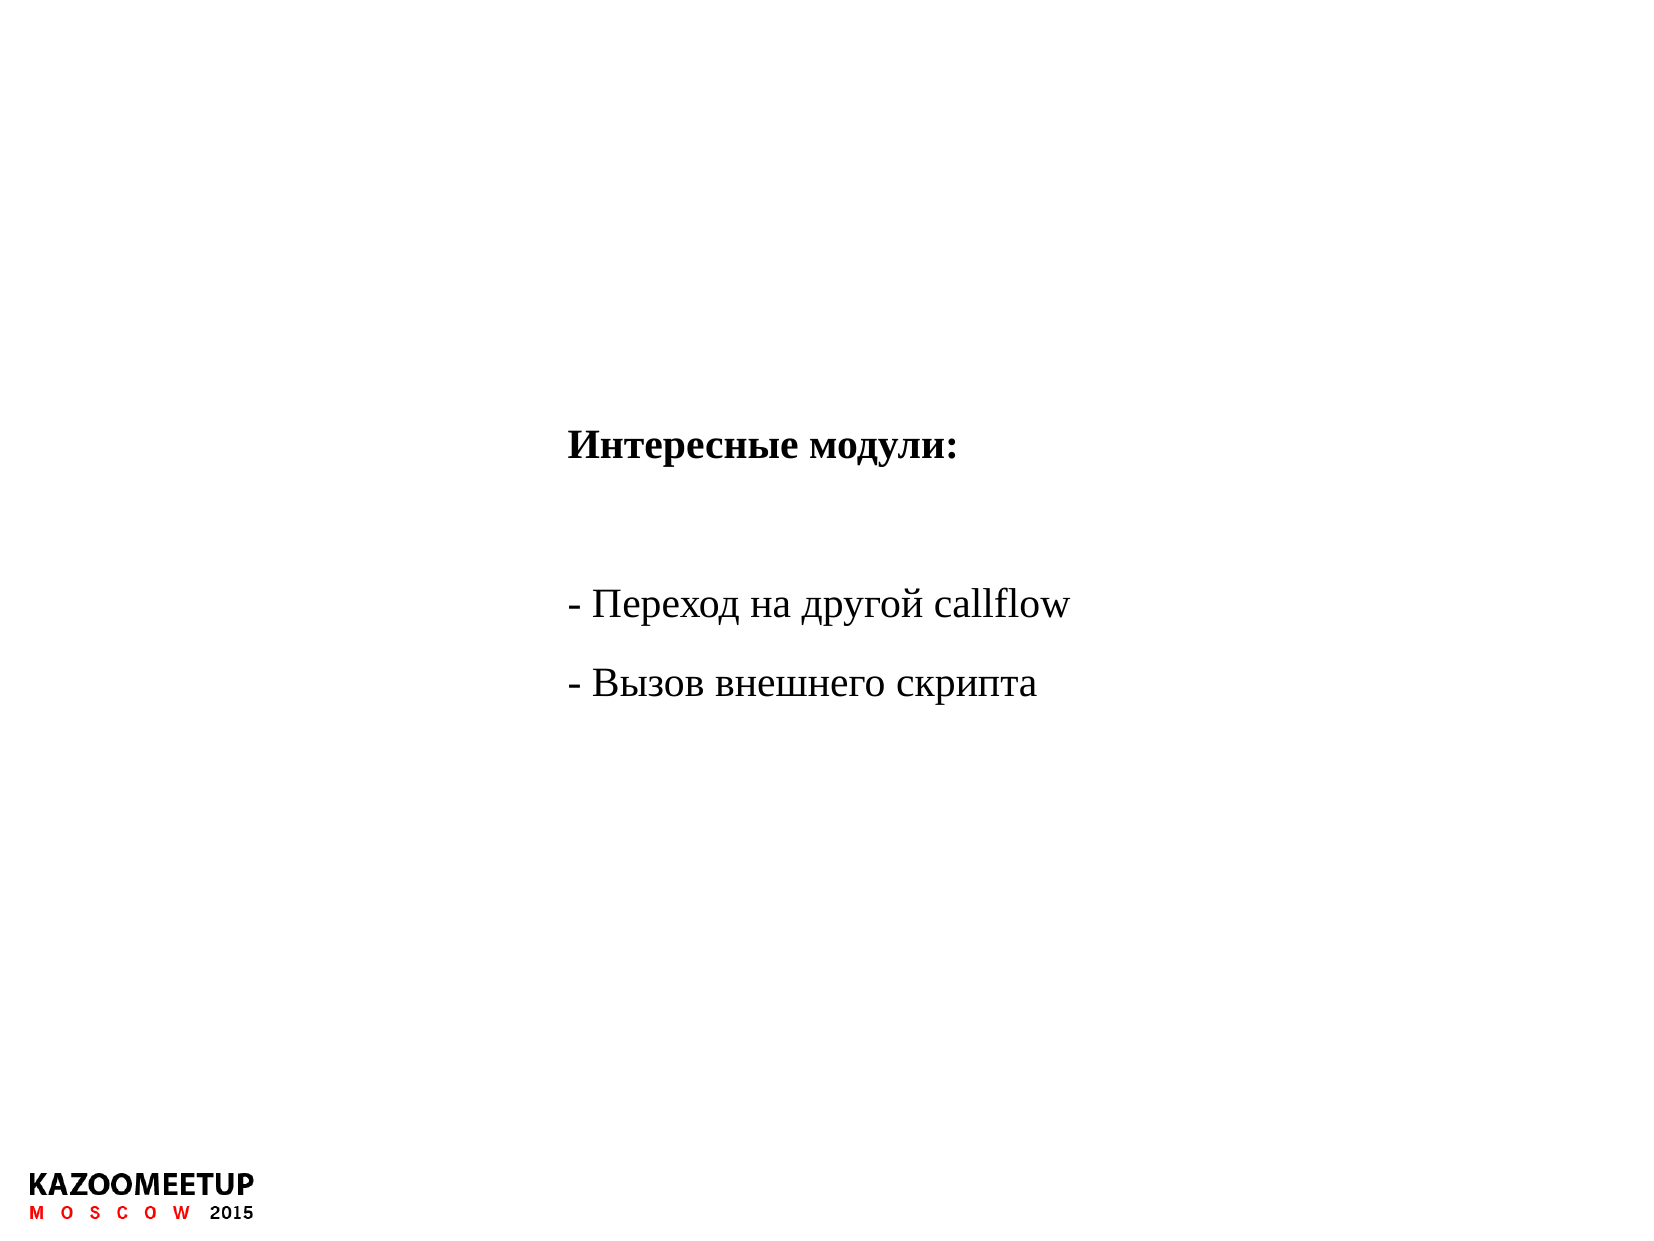

# Интересные модули:
- Переход на другой callflow
- Вызов внешнего скрипта